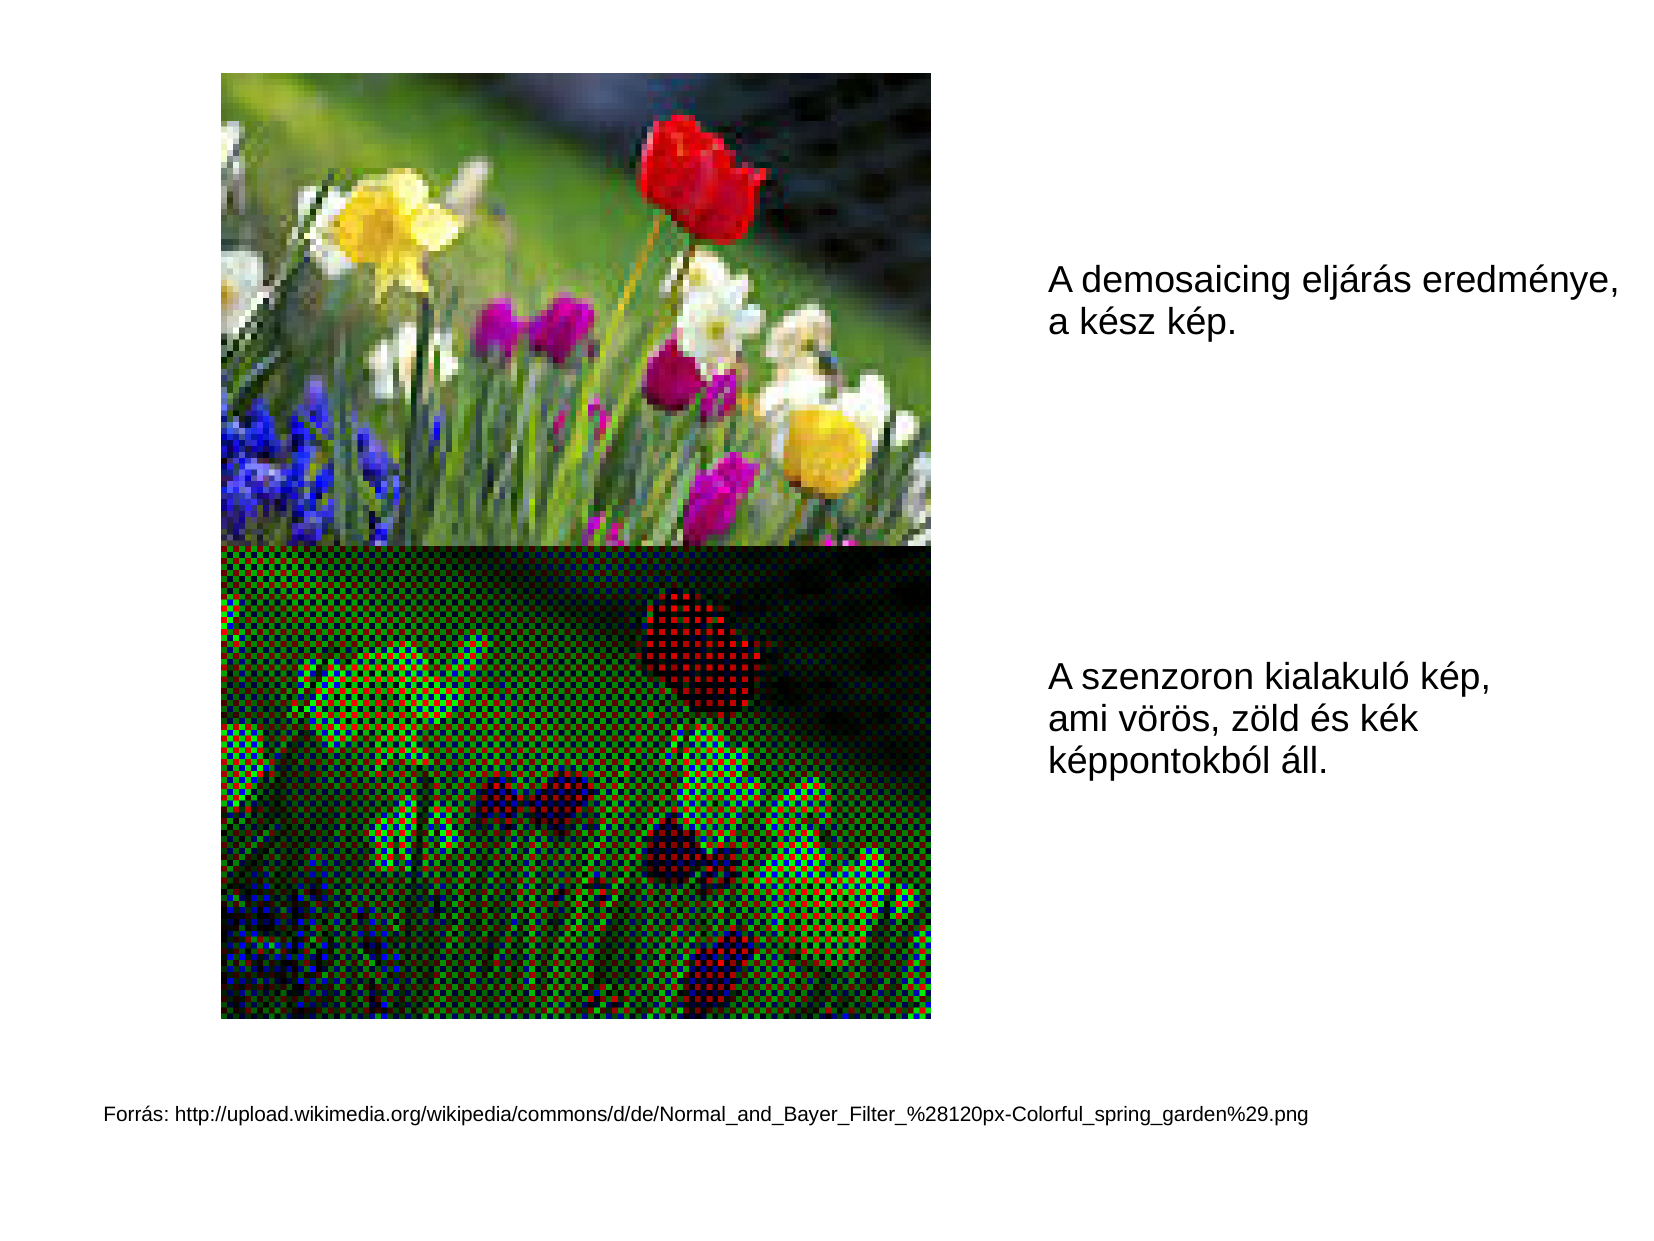

A demosaicing eljárás eredménye,
a kész kép.
A szenzoron kialakuló kép,
ami vörös, zöld és kék
képpontokból áll.
Forrás: http://upload.wikimedia.org/wikipedia/commons/d/de/Normal_and_Bayer_Filter_%28120px-Colorful_spring_garden%29.png